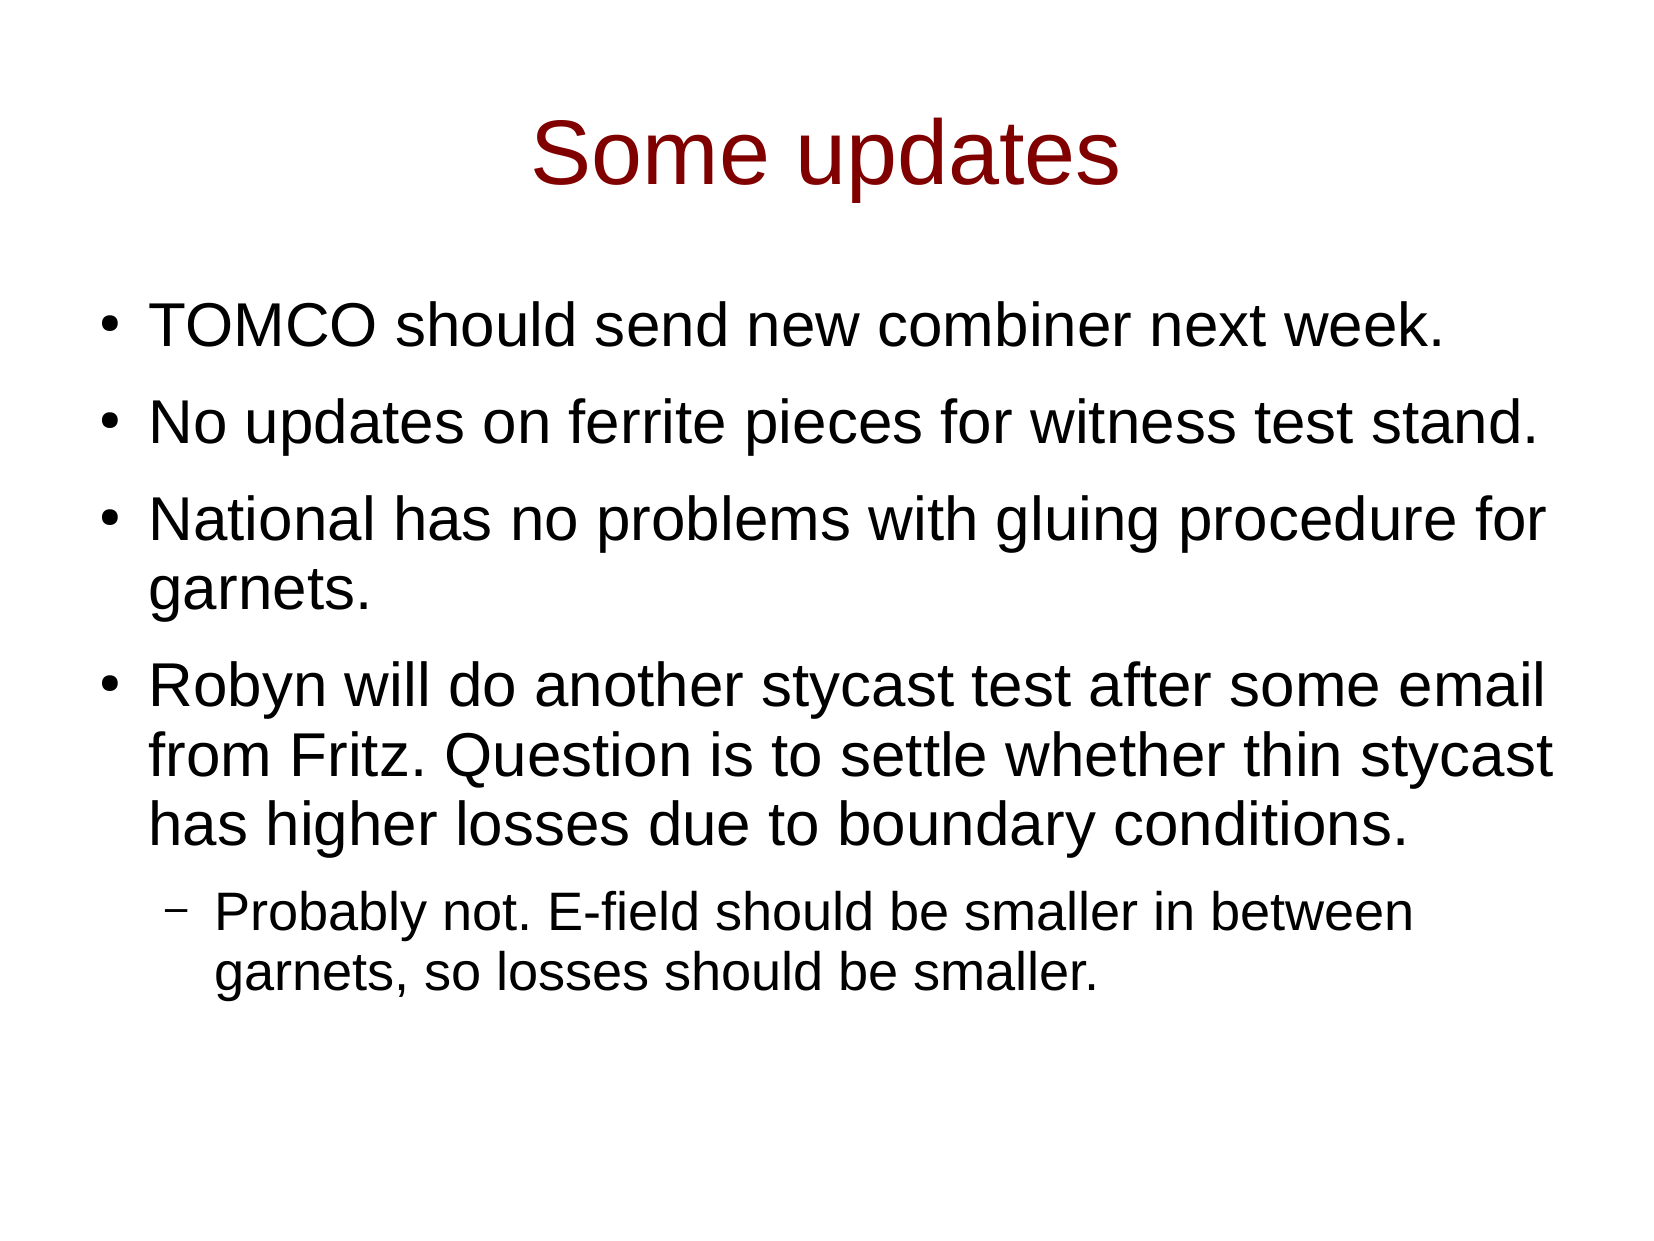

# Some updates
TOMCO should send new combiner next week.
No updates on ferrite pieces for witness test stand.
National has no problems with gluing procedure for garnets.
Robyn will do another stycast test after some email from Fritz. Question is to settle whether thin stycast has higher losses due to boundary conditions.
Probably not. E-field should be smaller in between garnets, so losses should be smaller.